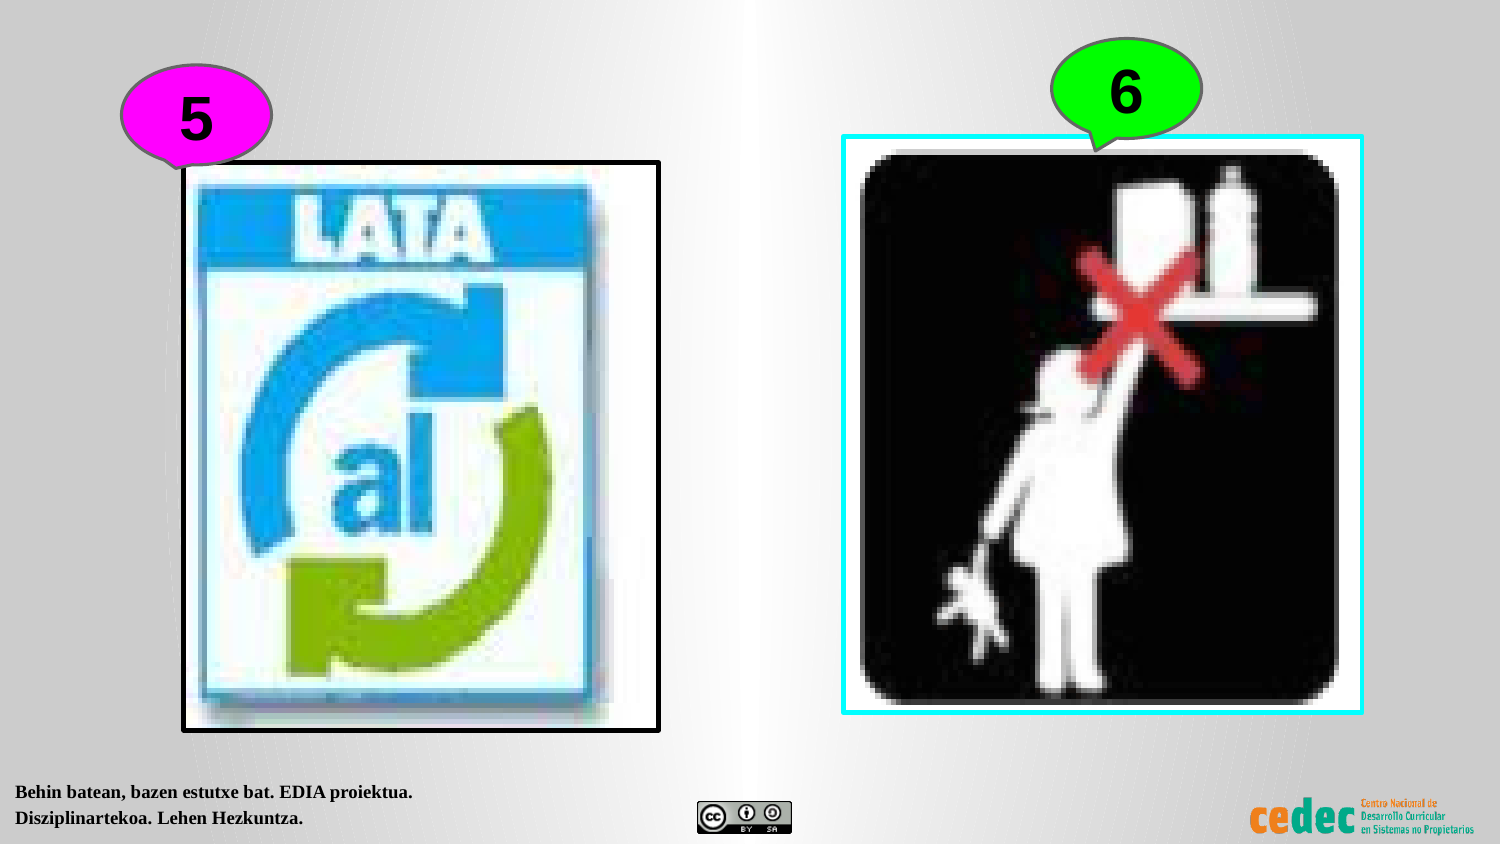

6
5
Behin batean, bazen estutxe bat. EDIA proiektua.
Disziplinartekoa. Lehen Hezkuntza.